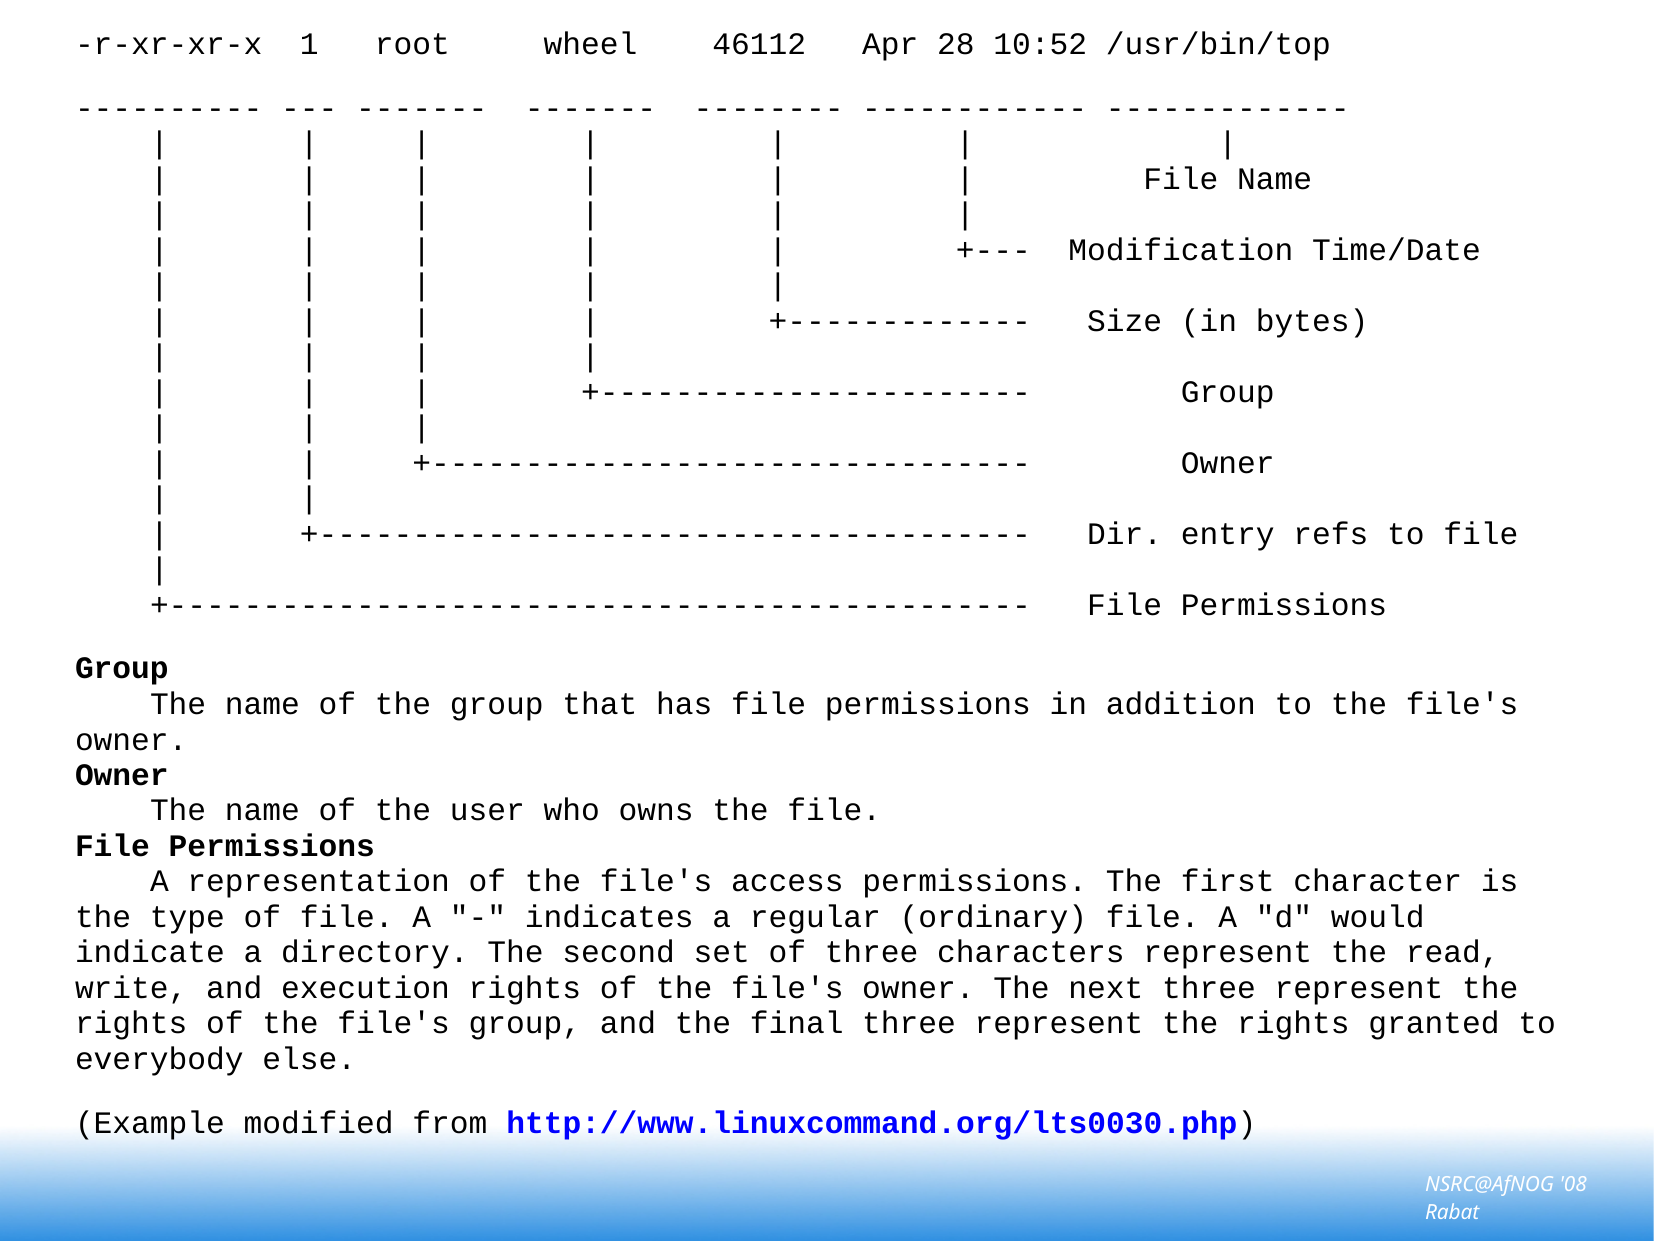

-r-xr-xr-x 1 root wheel 46112 Apr 28 10:52 /usr/bin/top
---------- --- ------- ------- -------- ------------ -------------
 | | | | | | |
 | | | | | | File Name
 | | | | | |
 | | | | | +--- Modification Time/Date
 | | | | |
 | | | | +------------- Size (in bytes)
 | | | |
 | | | +----------------------- Group
 | | |
 | | +-------------------------------- Owner
 | |
 | +-------------------------------------- Dir. entry refs to file
 |
 +---------------------------------------------- File Permissions
Group
 The name of the group that has file permissions in addition to the file's owner.
Owner
 The name of the user who owns the file.
File Permissions
 A representation of the file's access permissions. The first character is the type of file. A "-" indicates a regular (ordinary) file. A "d" would indicate a directory. The second set of three characters represent the read, write, and execution rights of the file's owner. The next three represent the rights of the file's group, and the final three represent the rights granted to everybody else.
(Example modified from http://www.linuxcommand.org/lts0030.php)